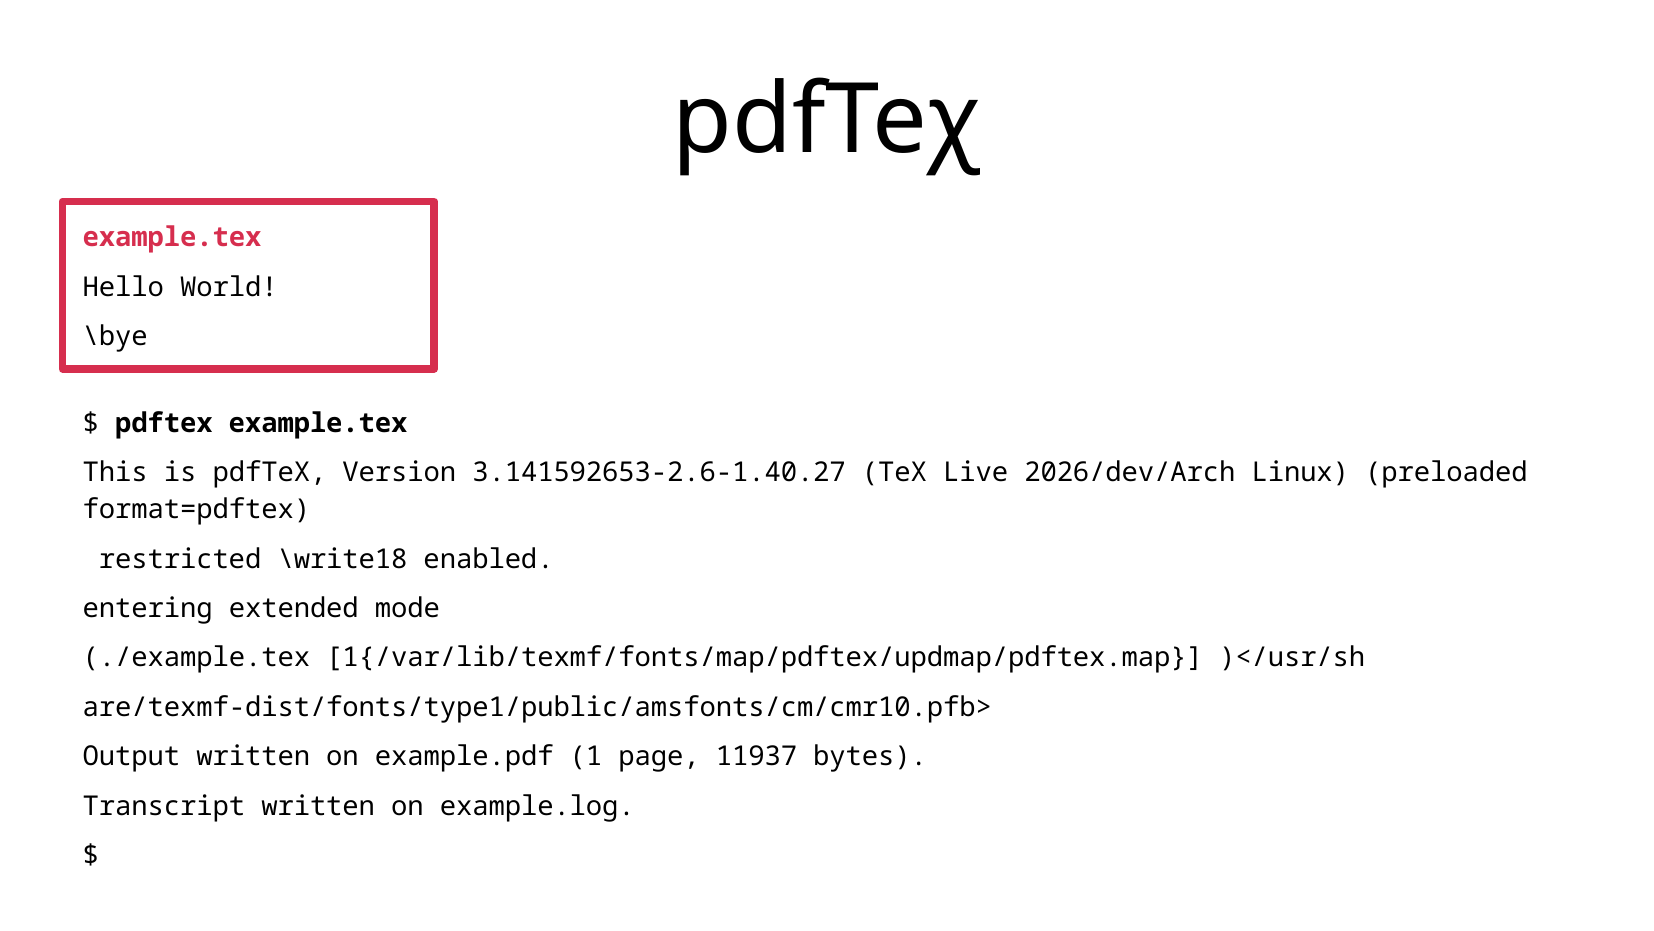

# pdfTeχ
example.tex
Hello World!
\bye
$ pdftex example.tex
This is pdfTeX, Version 3.141592653-2.6-1.40.27 (TeX Live 2026/dev/Arch Linux) (preloaded format=pdftex)
 restricted \write18 enabled.
entering extended mode
(./example.tex [1{/var/lib/texmf/fonts/map/pdftex/updmap/pdftex.map}] )</usr/sh
are/texmf-dist/fonts/type1/public/amsfonts/cm/cmr10.pfb>
Output written on example.pdf (1 page, 11937 bytes).
Transcript written on example.log.
$